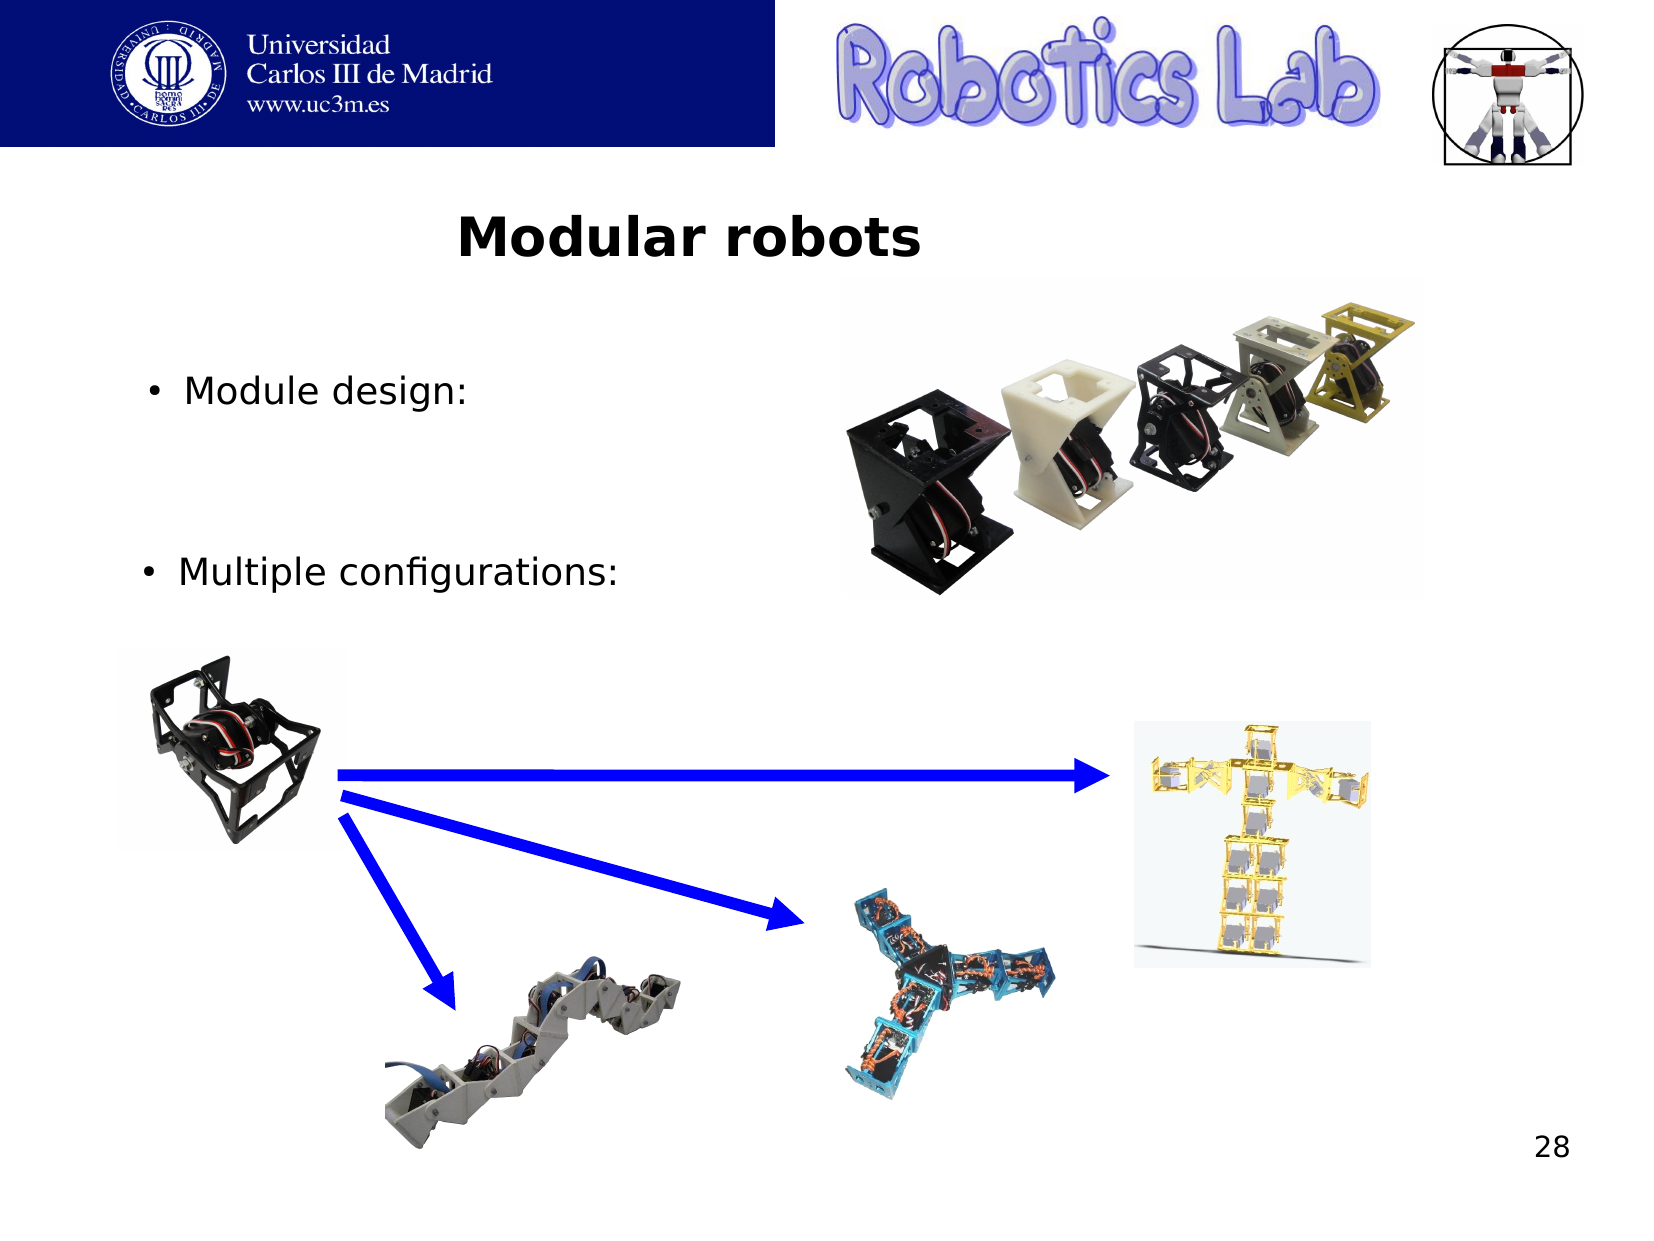

# Estructura Interdisciplinar e Internacional
Robotics Lab
Modular robots
Module design:
Multiple configurations:
28